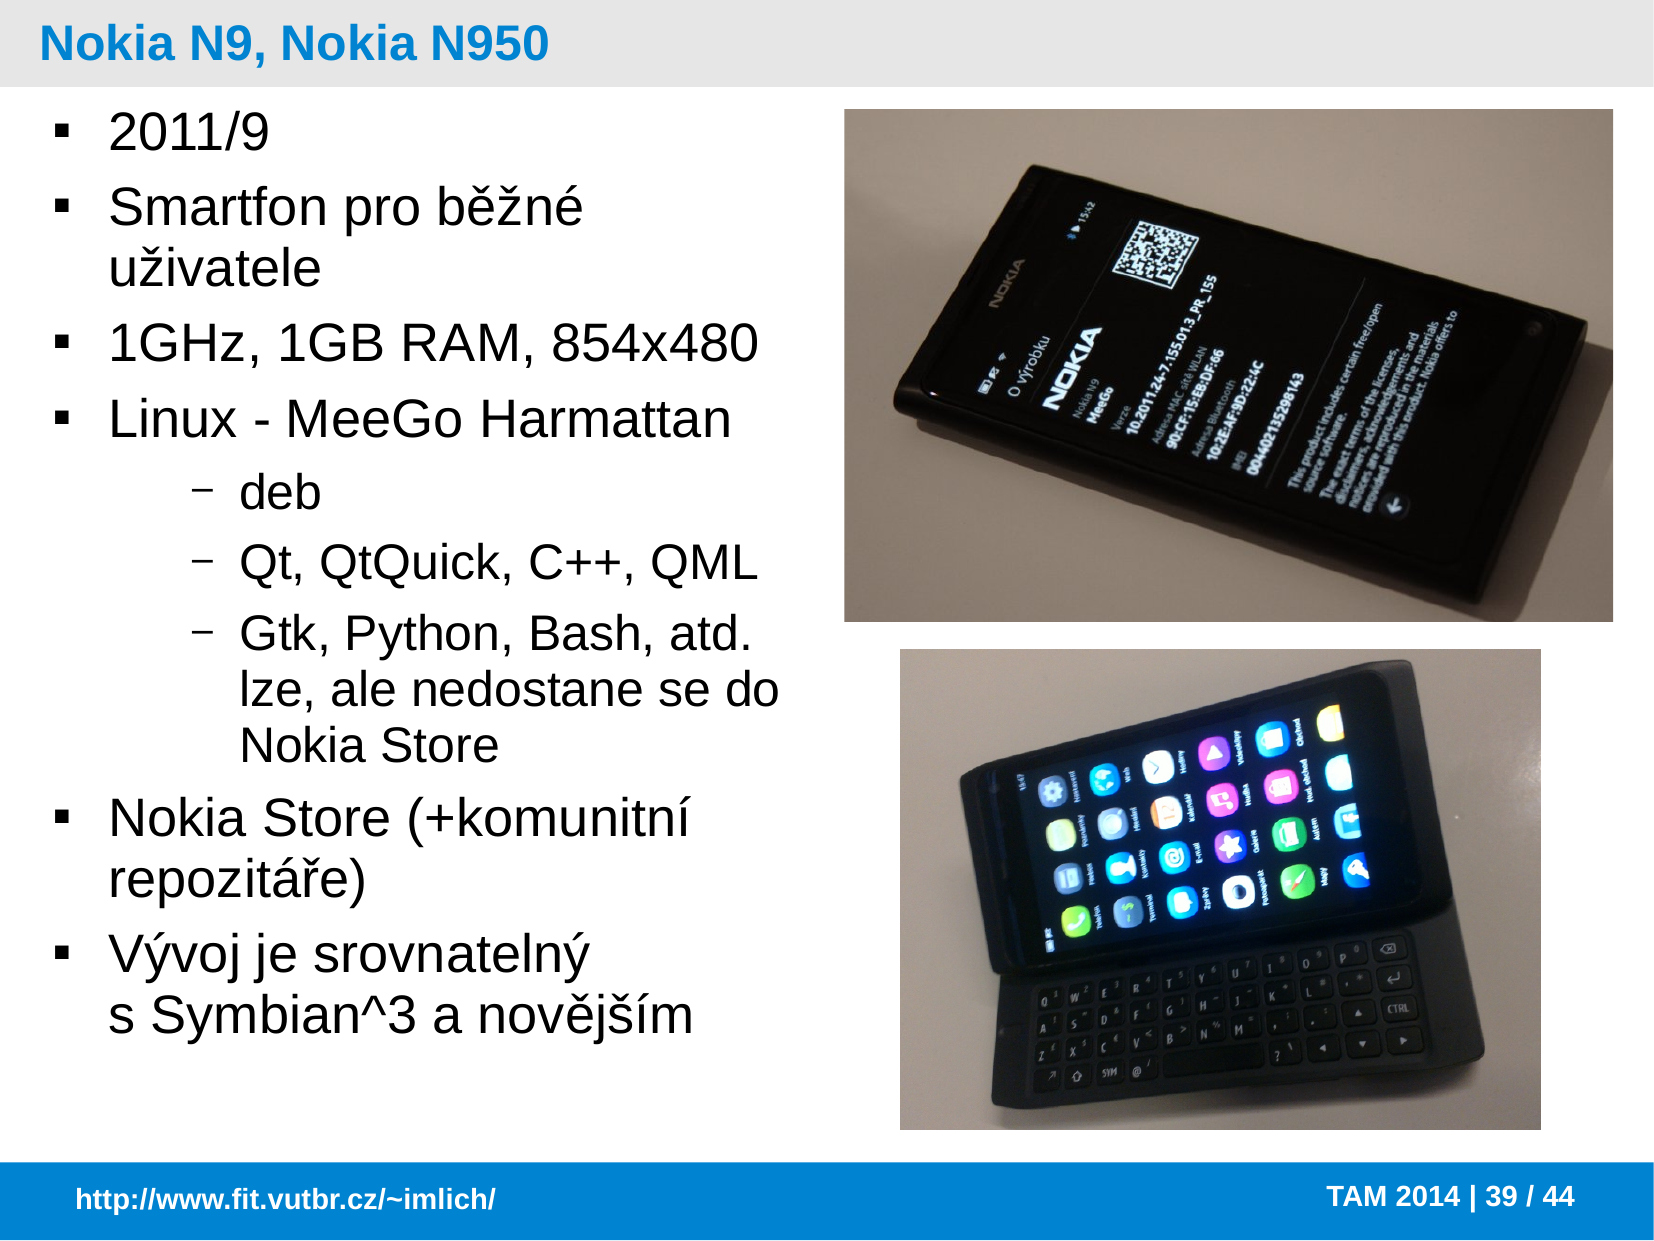

# Nokia N9, Nokia N950
2011/9
Smartfon pro běžné uživatele
1GHz, 1GB RAM, 854x480
Linux - MeeGo Harmattan
deb
Qt, QtQuick, C++, QML
Gtk, Python, Bash, atd. lze, ale nedostane se do Nokia Store
Nokia Store (+komunitní repozitáře)
Vývoj je srovnatelný s Symbian^3 a novějším